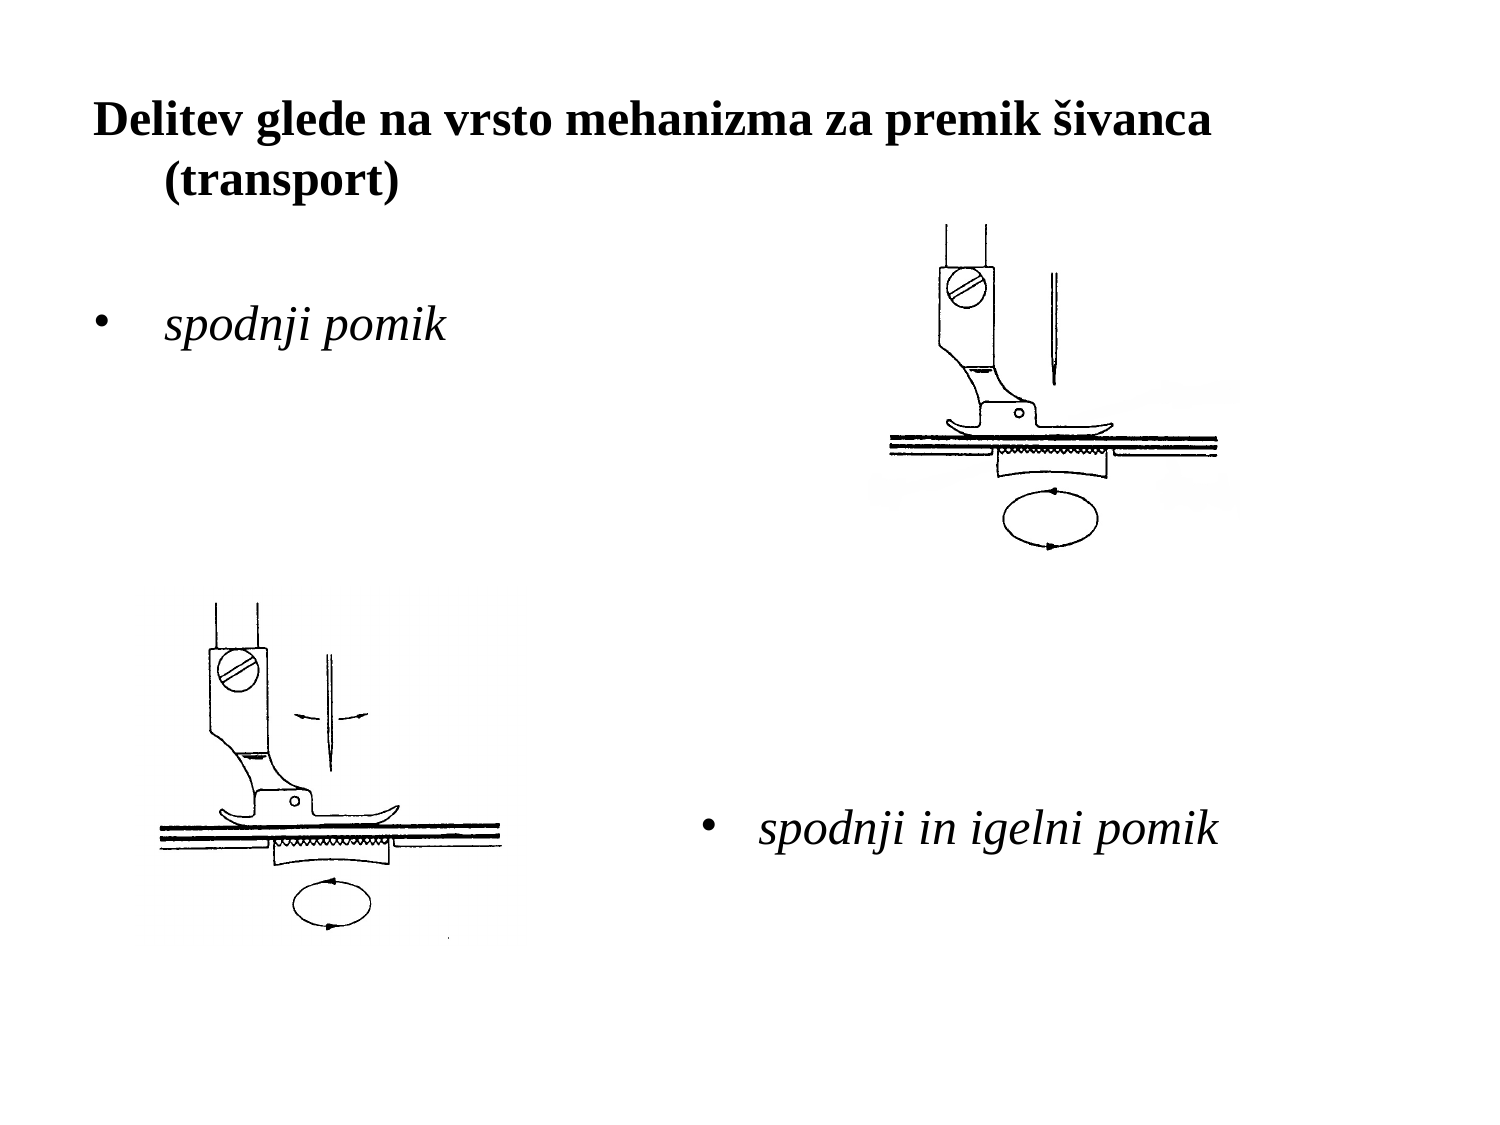

# Delitev glede na vrsto mehanizma za premik šivanca (transport)
spodnji pomik
spodnji in igelni pomik